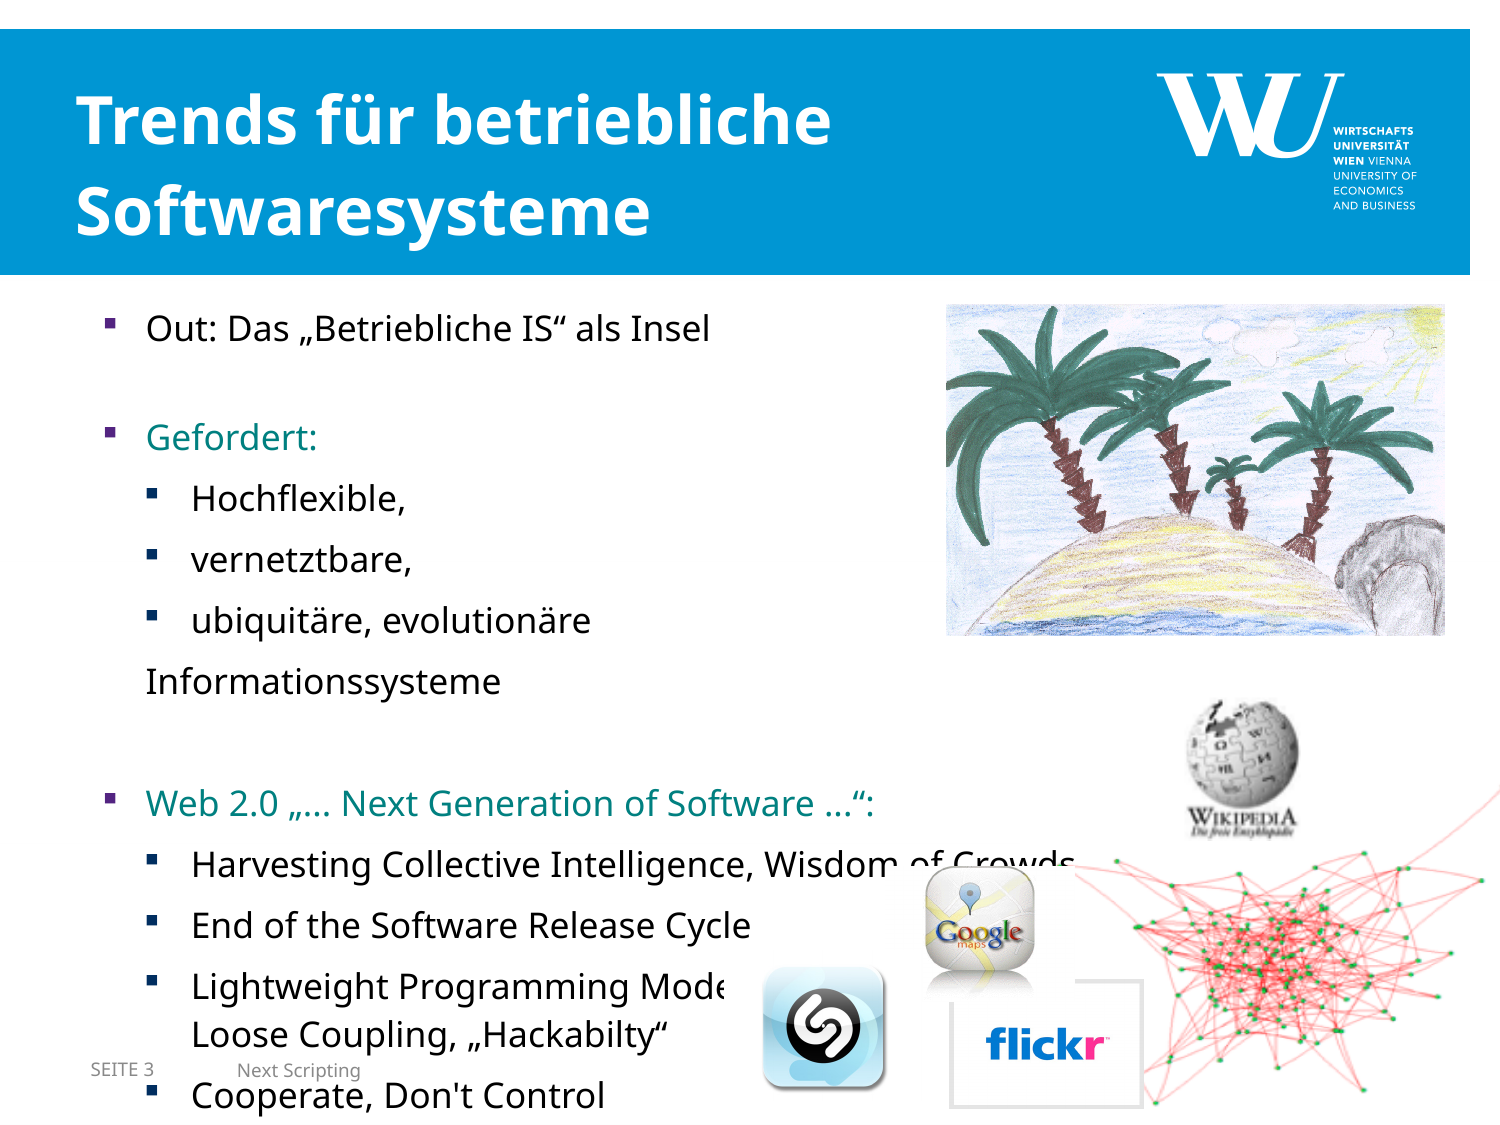

Trends für betriebliche Softwaresysteme
# Out: Das „Betriebliche IS“ als Insel
Gefordert:
Hochflexible,
vernetztbare,
ubiquitäre, evolutionäre
Informationssysteme
Web 2.0 „... Next Generation of Software ...“:
Harvesting Collective Intelligence, Wisdom of Crowds
End of the Software Release Cycle
Lightweight Programming Models,
Loose Coupling, „Hackabilty“
Cooperate, Don't Control
SEITE
Next Scripting